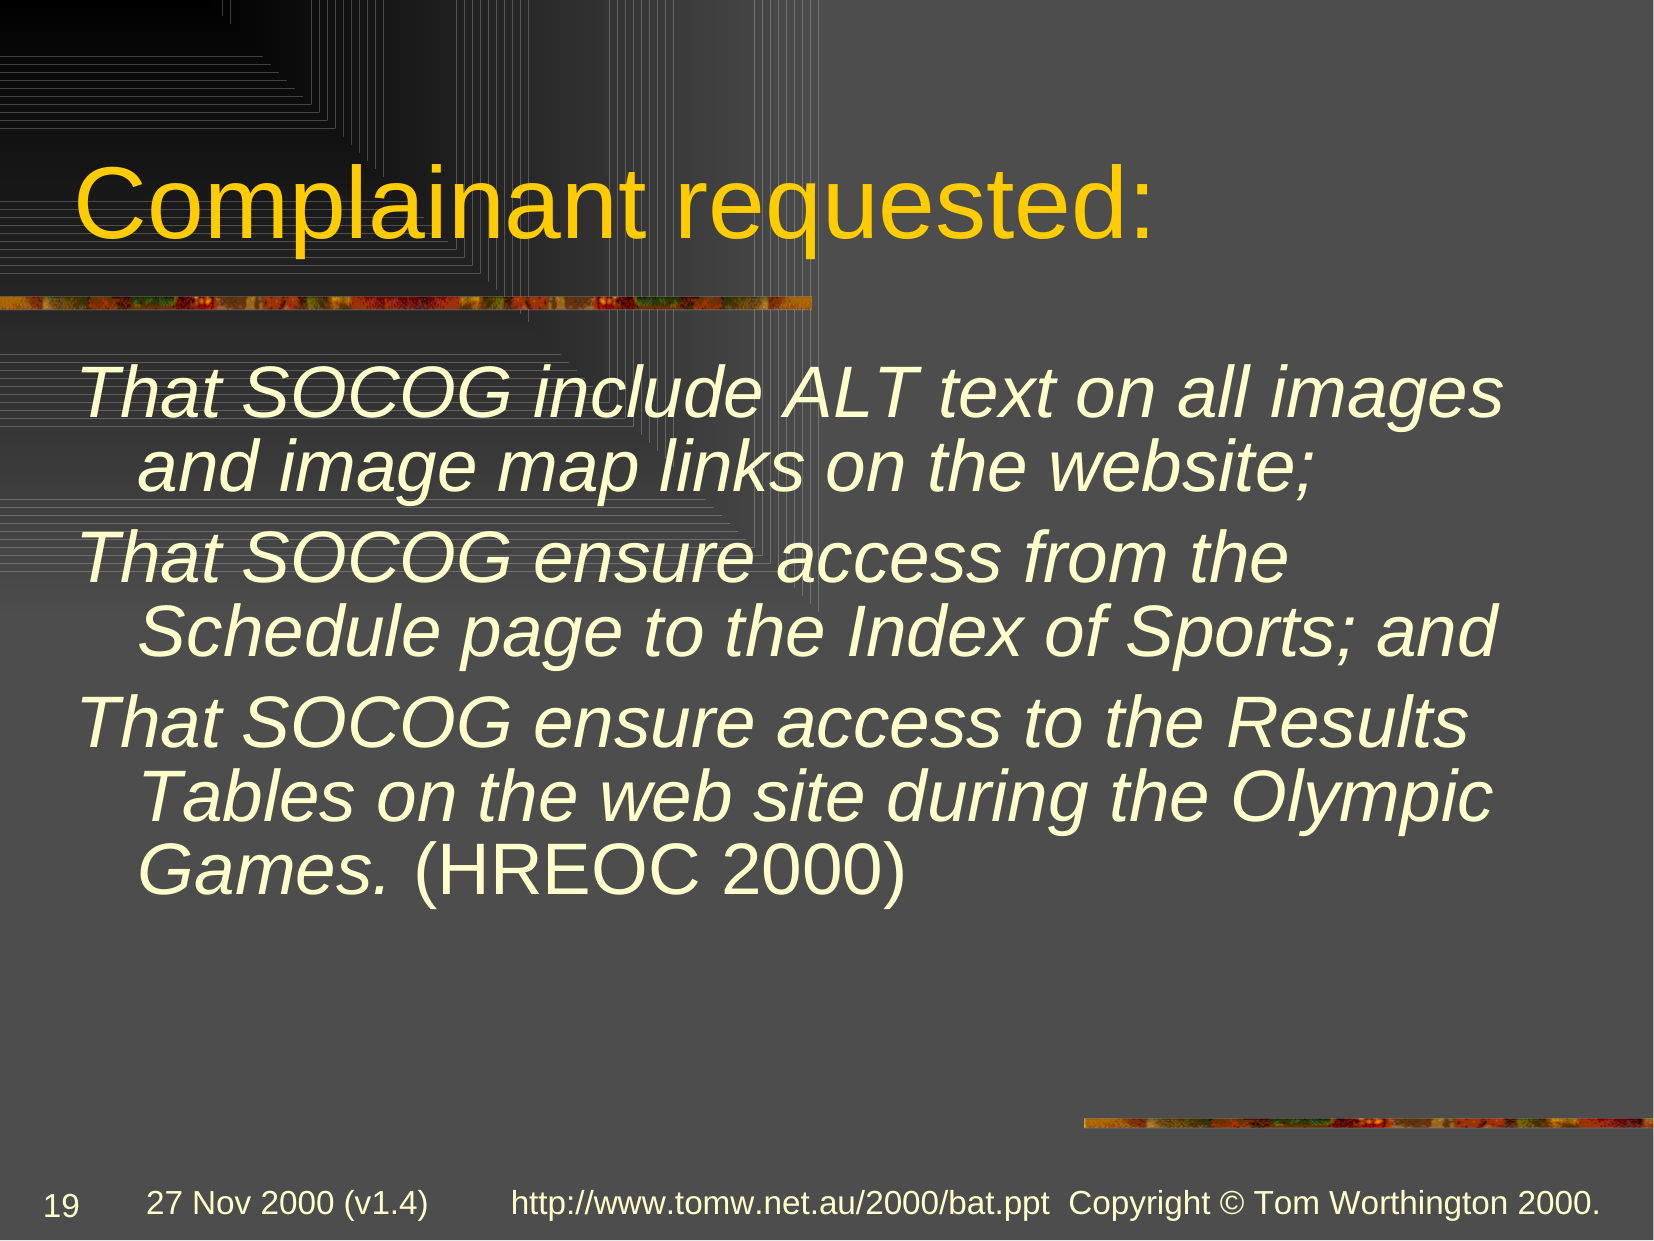

# Complainant requested:
That SOCOG include ALT text on all images and image map links on the website;
That SOCOG ensure access from the Schedule page to the Index of Sports; and
That SOCOG ensure access to the Results Tables on the web site during the Olympic Games. (HREOC 2000)
27 Nov 2000 (v1.4)
http://www.tomw.net.au/2000/bat.ppt Copyright © Tom Worthington 2000.
19